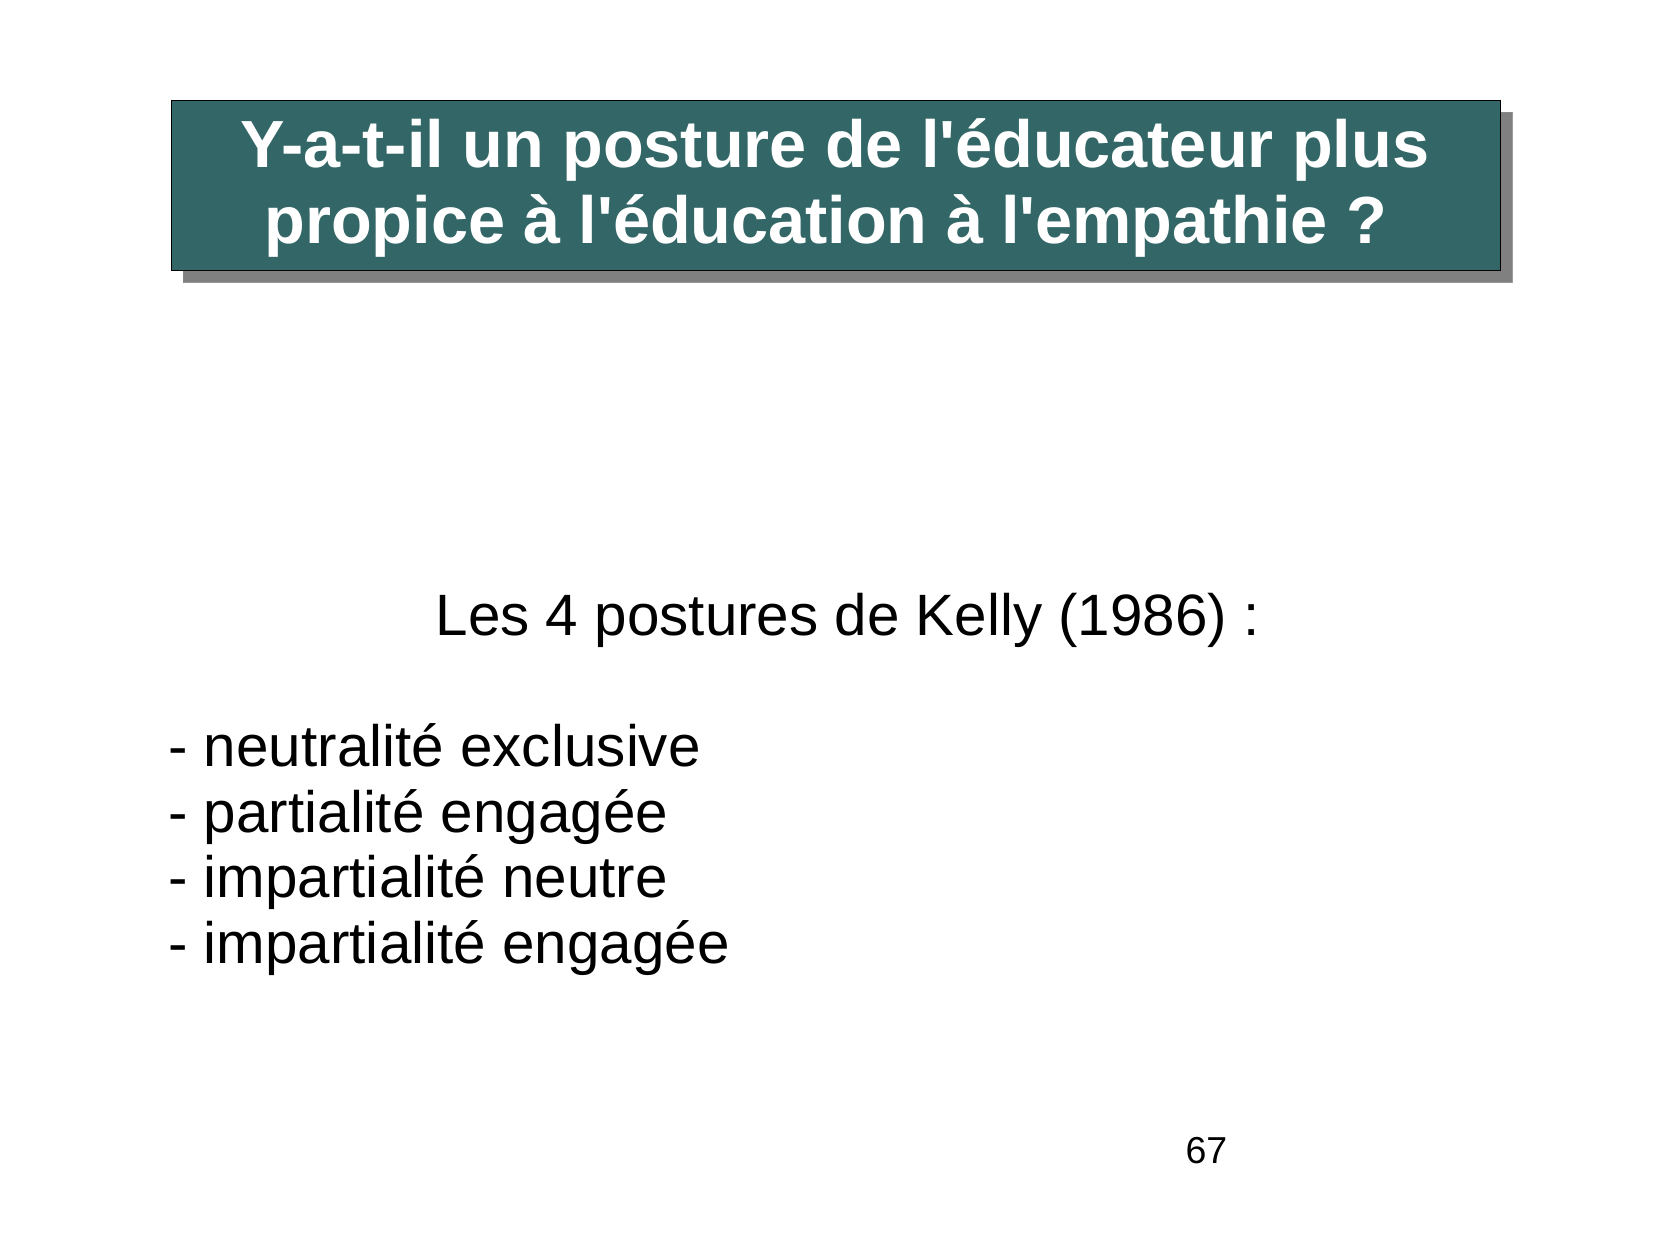

#
Y-a-t-il un posture de l'éducateur plus propice à l'éducation à l'empathie ?
Les 4 postures de Kelly (1986) :
- neutralité exclusive
- partialité engagée
- impartialité neutre
- impartialité engagée
67